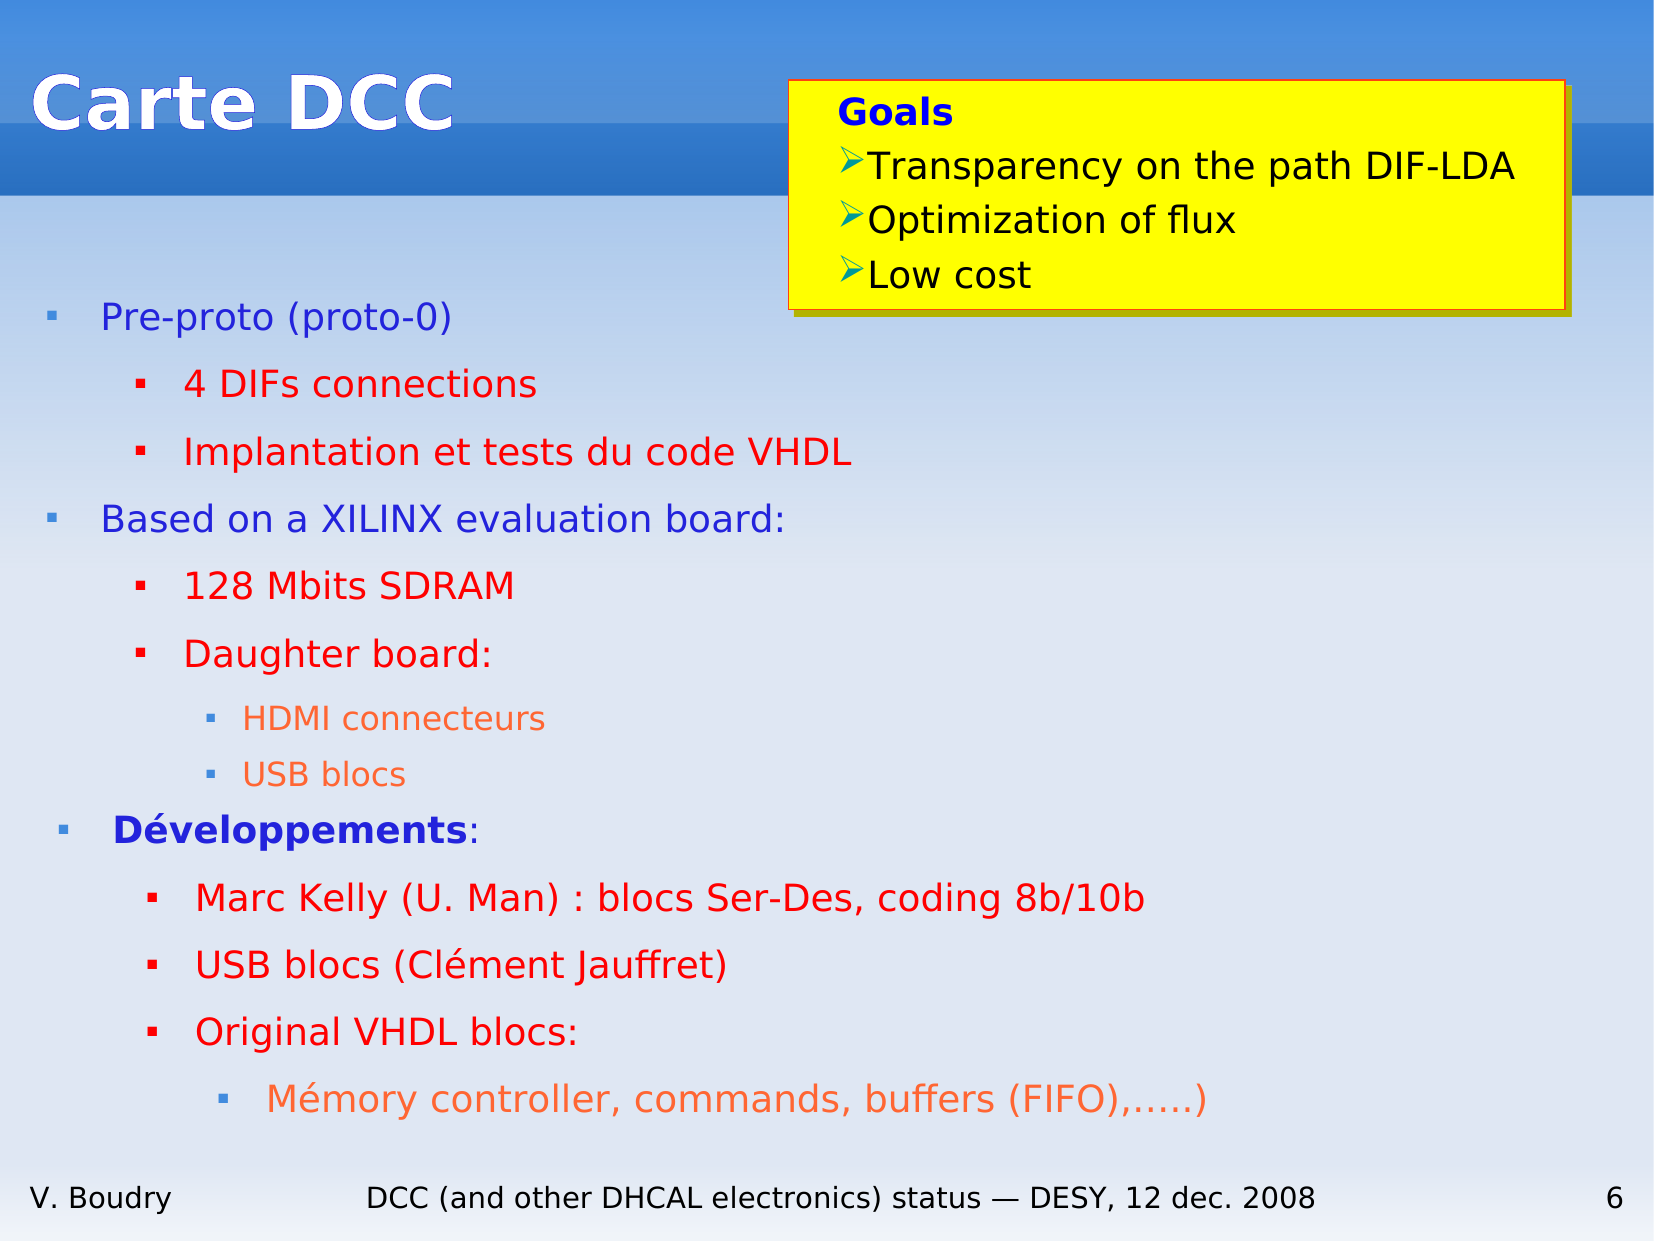

Carte DCC
Goals
Transparency on the path DIF-LDA
Optimization of flux
Low cost
# Pre-proto (proto-0)
4 DIFs connections
Implantation et tests du code VHDL
Based on a XILINX evaluation board:
128 Mbits SDRAM
Daughter board:
HDMI connecteurs
USB blocs
Développements:
Marc Kelly (U. Man) : blocs Ser-Des, coding 8b/10b
USB blocs (Clément Jauffret)
Original VHDL blocs:
 Mémory controller, commands, buffers (FIFO),…..)
DCC (and other DHCAL electronics) status — DESY, 12 dec. 2008
6